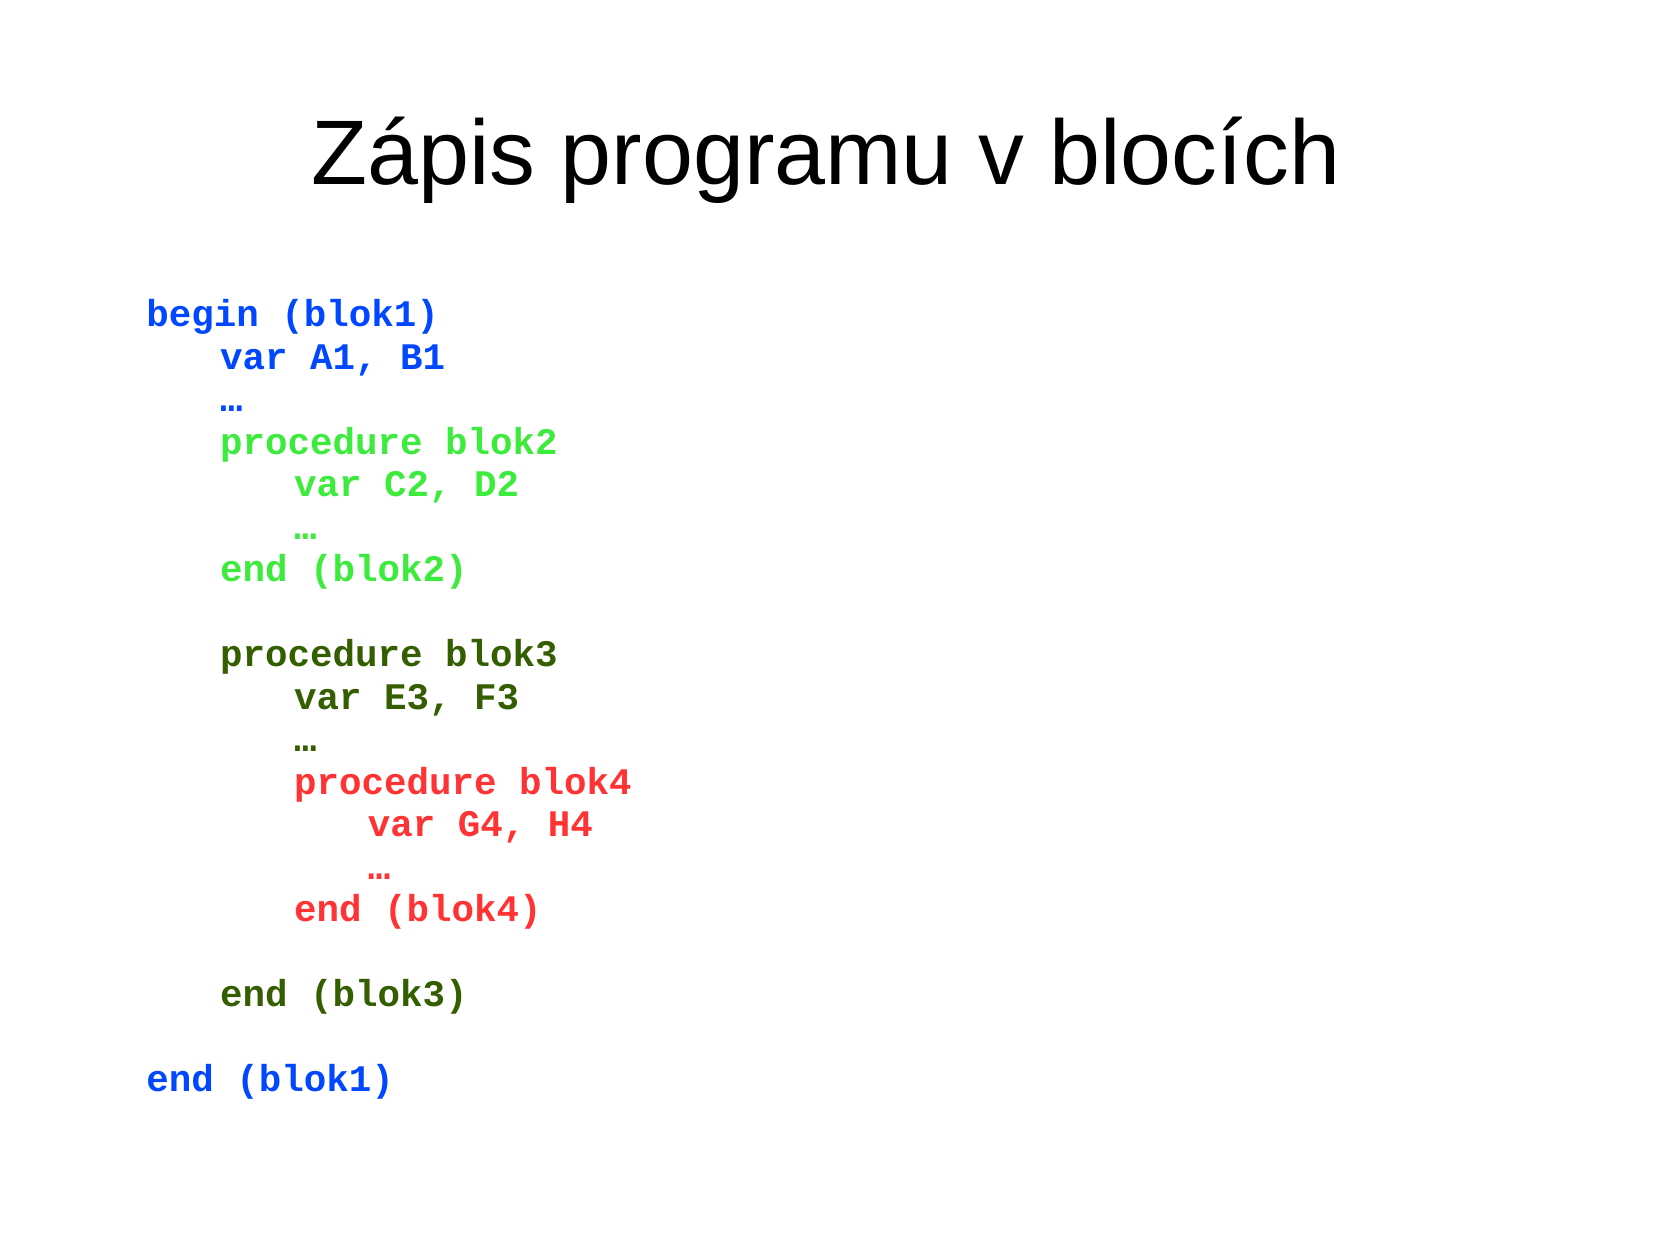

# Zápis programu v blocích
begin (blok1)
	var A1, B1
	…
	procedure blok2
		var C2, D2
		…
	end (blok2)
	procedure blok3
		var E3, F3
		…
		procedure blok4
			var G4, H4
			…
		end (blok4)
	end (blok3)
end (blok1)